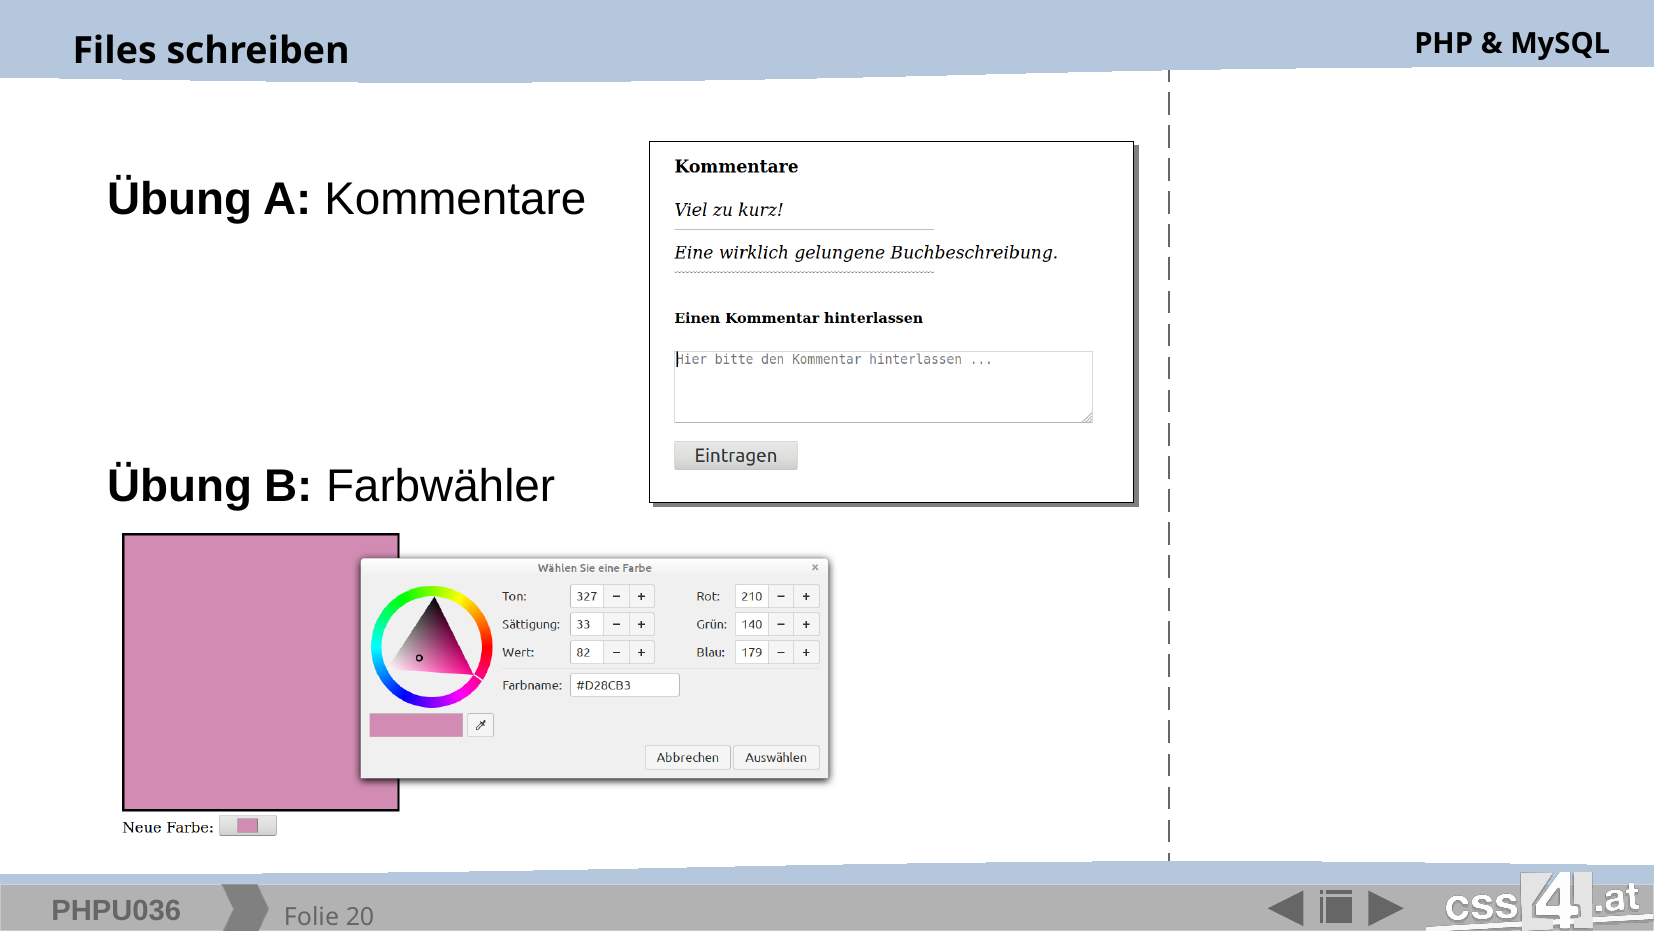

PHP & MySQL
Files schreiben
Übung A: Kommentare
Übung B: Farbwähler
PHPU036
Folie